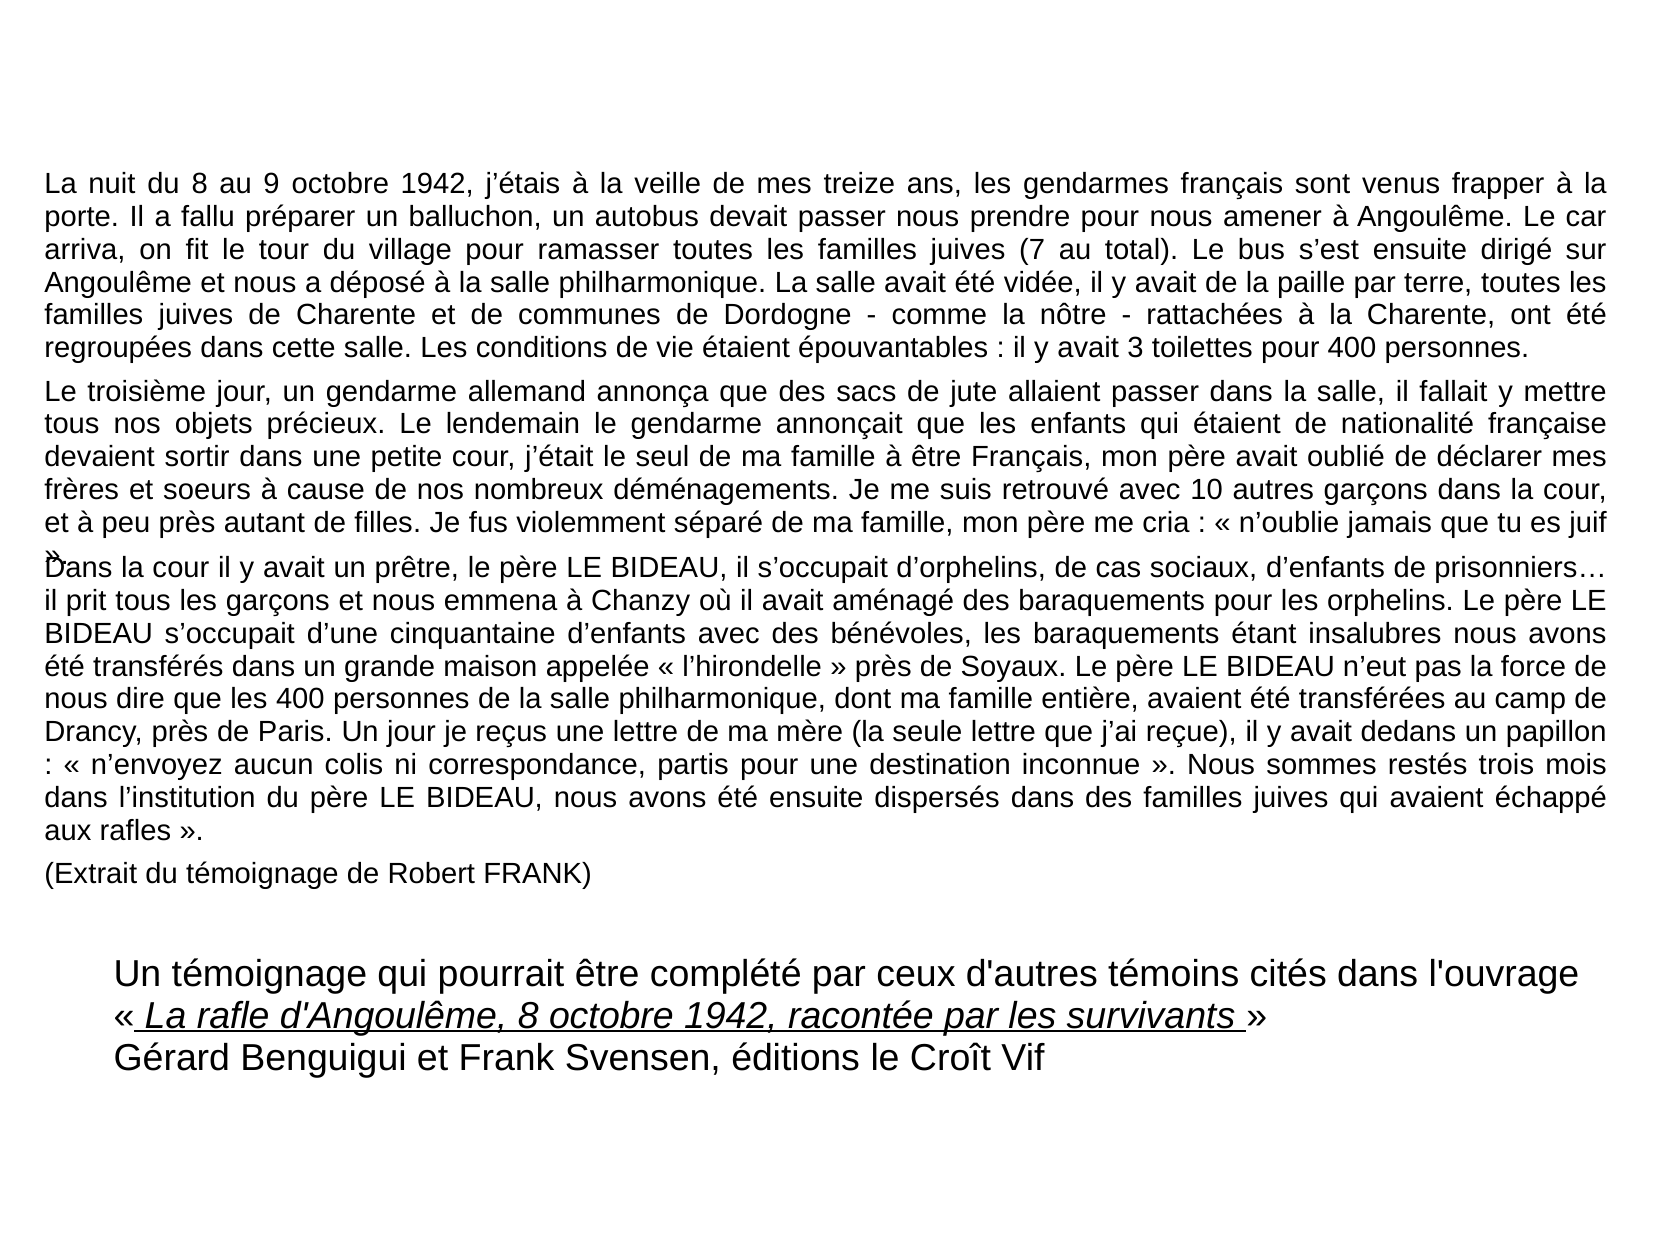

La nuit du 8 au 9 octobre 1942, j’étais à la veille de mes treize ans, les gendarmes français sont venus frapper à la porte. Il a fallu préparer un balluchon, un autobus devait passer nous prendre pour nous amener à Angoulême. Le car arriva, on fit le tour du village pour ramasser toutes les familles juives (7 au total). Le bus s’est ensuite dirigé sur Angoulême et nous a déposé à la salle philharmonique. La salle avait été vidée, il y avait de la paille par terre, toutes les familles juives de Charente et de communes de Dordogne - comme la nôtre - rattachées à la Charente, ont été regroupées dans cette salle. Les conditions de vie étaient épouvantables : il y avait 3 toilettes pour 400 personnes.
Le troisième jour, un gendarme allemand annonça que des sacs de jute allaient passer dans la salle, il fallait y mettre tous nos objets précieux. Le lendemain le gendarme annonçait que les enfants qui étaient de nationalité française devaient sortir dans une petite cour, j’était le seul de ma famille à être Français, mon père avait oublié de déclarer mes frères et soeurs à cause de nos nombreux déménagements. Je me suis retrouvé avec 10 autres garçons dans la cour, et à peu près autant de filles. Je fus violemment séparé de ma famille, mon père me cria : « n’oublie jamais que tu es juif ».
Dans la cour il y avait un prêtre, le père LE BIDEAU, il s’occupait d’orphelins, de cas sociaux, d’enfants de prisonniers… il prit tous les garçons et nous emmena à Chanzy où il avait aménagé des baraquements pour les orphelins. Le père LE BIDEAU s’occupait d’une cinquantaine d’enfants avec des bénévoles, les baraquements étant insalubres nous avons été transférés dans un grande maison appelée « l’hirondelle » près de Soyaux. Le père LE BIDEAU n’eut pas la force de nous dire que les 400 personnes de la salle philharmonique, dont ma famille entière, avaient été transférées au camp de Drancy, près de Paris. Un jour je reçus une lettre de ma mère (la seule lettre que j’ai reçue), il y avait dedans un papillon : « n’envoyez aucun colis ni correspondance, partis pour une destination inconnue ». Nous sommes restés trois mois dans l’institution du père LE BIDEAU, nous avons été ensuite dispersés dans des familles juives qui avaient échappé aux rafles ».
(Extrait du témoignage de Robert FRANK)
Un témoignage qui pourrait être complété par ceux d'autres témoins cités dans l'ouvrage
« La rafle d'Angoulême, 8 octobre 1942, racontée par les survivants »
Gérard Benguigui et Frank Svensen, éditions le Croît Vif